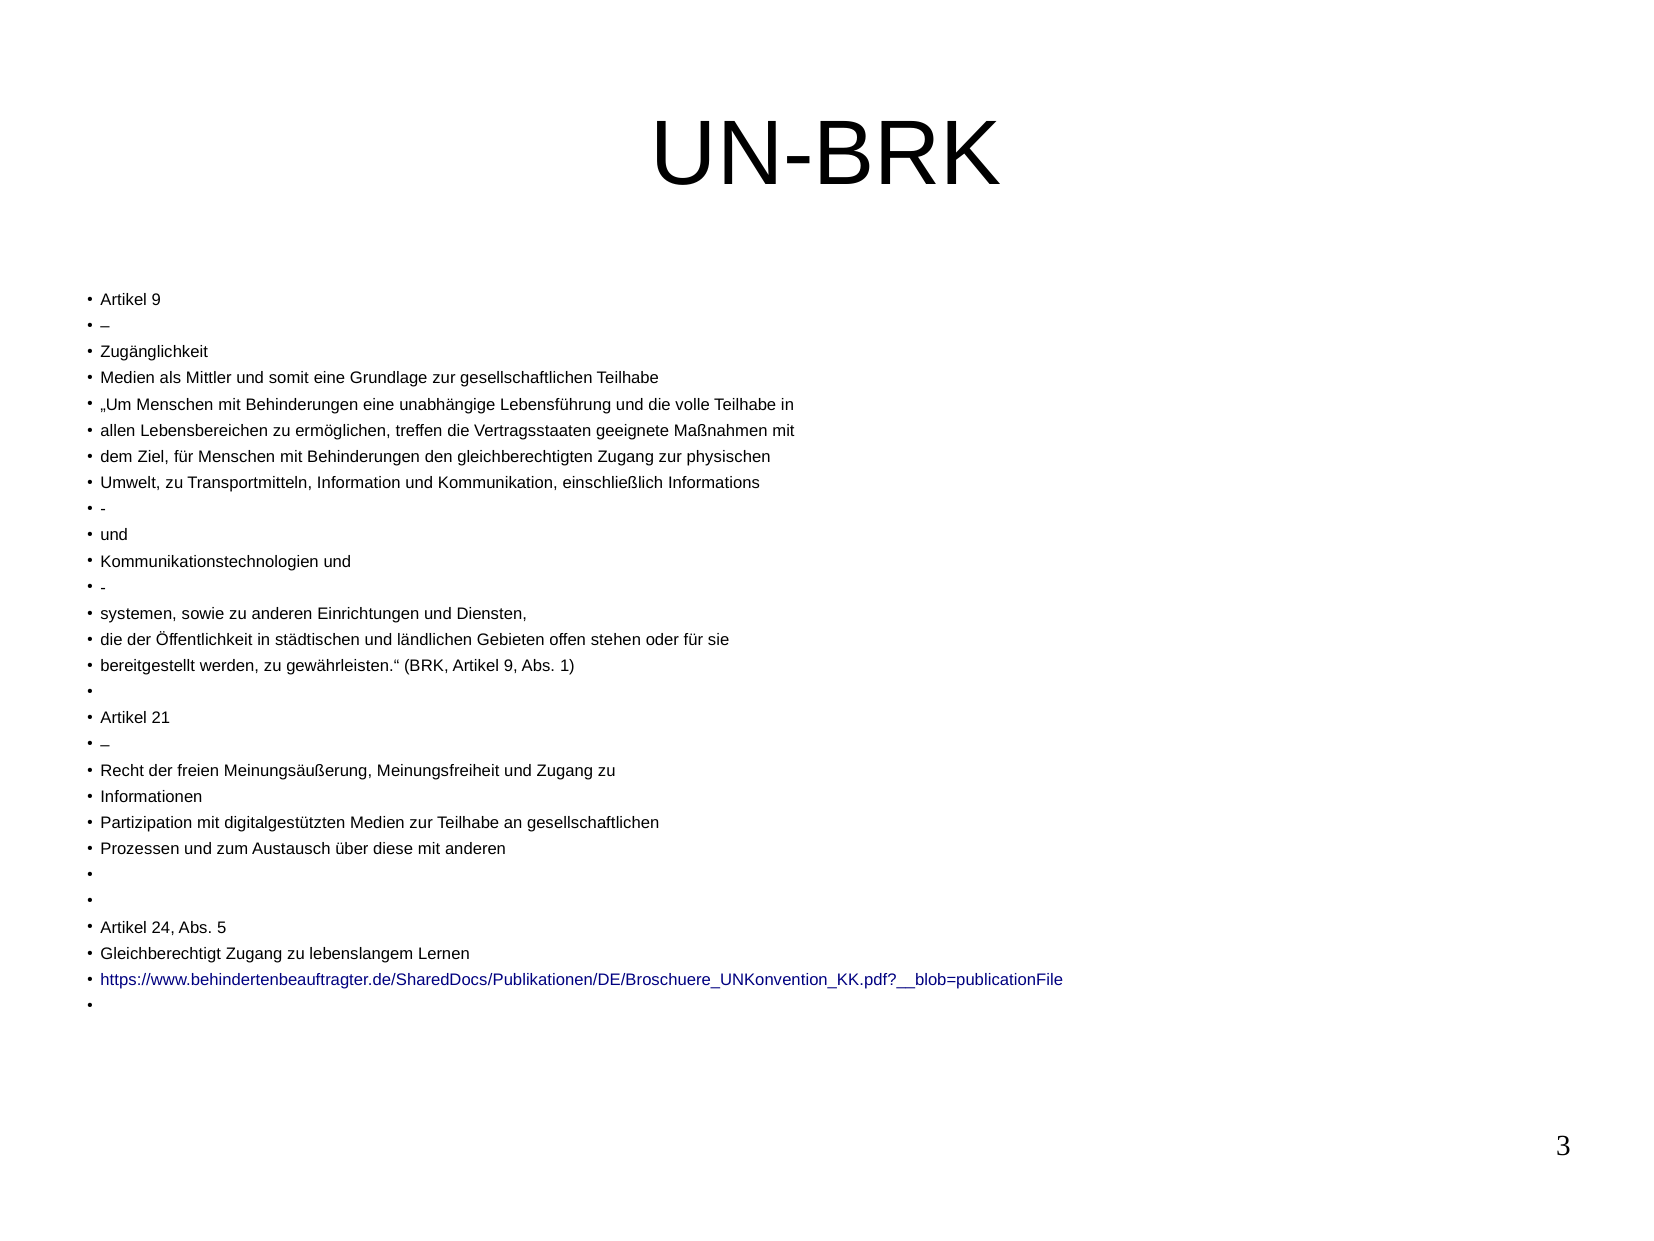

# UN-BRK
Artikel 9
–
Zugänglichkeit
Medien als Mittler und somit eine Grundlage zur gesellschaftlichen Teilhabe
„Um Menschen mit Behinderungen eine unabhängige Lebensführung und die volle Teilhabe in
allen Lebensbereichen zu ermöglichen, treffen die Vertragsstaaten geeignete Maßnahmen mit
dem Ziel, für Menschen mit Behinderungen den gleichberechtigten Zugang zur physischen
Umwelt, zu Transportmitteln, Information und Kommunikation, einschließlich Informations
-
und
Kommunikationstechnologien und
-
systemen, sowie zu anderen Einrichtungen und Diensten,
die der Öffentlichkeit in städtischen und ländlichen Gebieten offen stehen oder für sie
bereitgestellt werden, zu gewährleisten.“ (BRK, Artikel 9, Abs. 1)
Artikel 21
–
Recht der freien Meinungsäußerung, Meinungsfreiheit und Zugang zu
Informationen
Partizipation mit digitalgestützten Medien zur Teilhabe an gesellschaftlichen
Prozessen und zum Austausch über diese mit anderen
Artikel 24, Abs. 5
Gleichberechtigt Zugang zu lebenslangem Lernen
https://www.behindertenbeauftragter.de/SharedDocs/Publikationen/DE/Broschuere_UNKonvention_KK.pdf?__blob=publicationFile
3